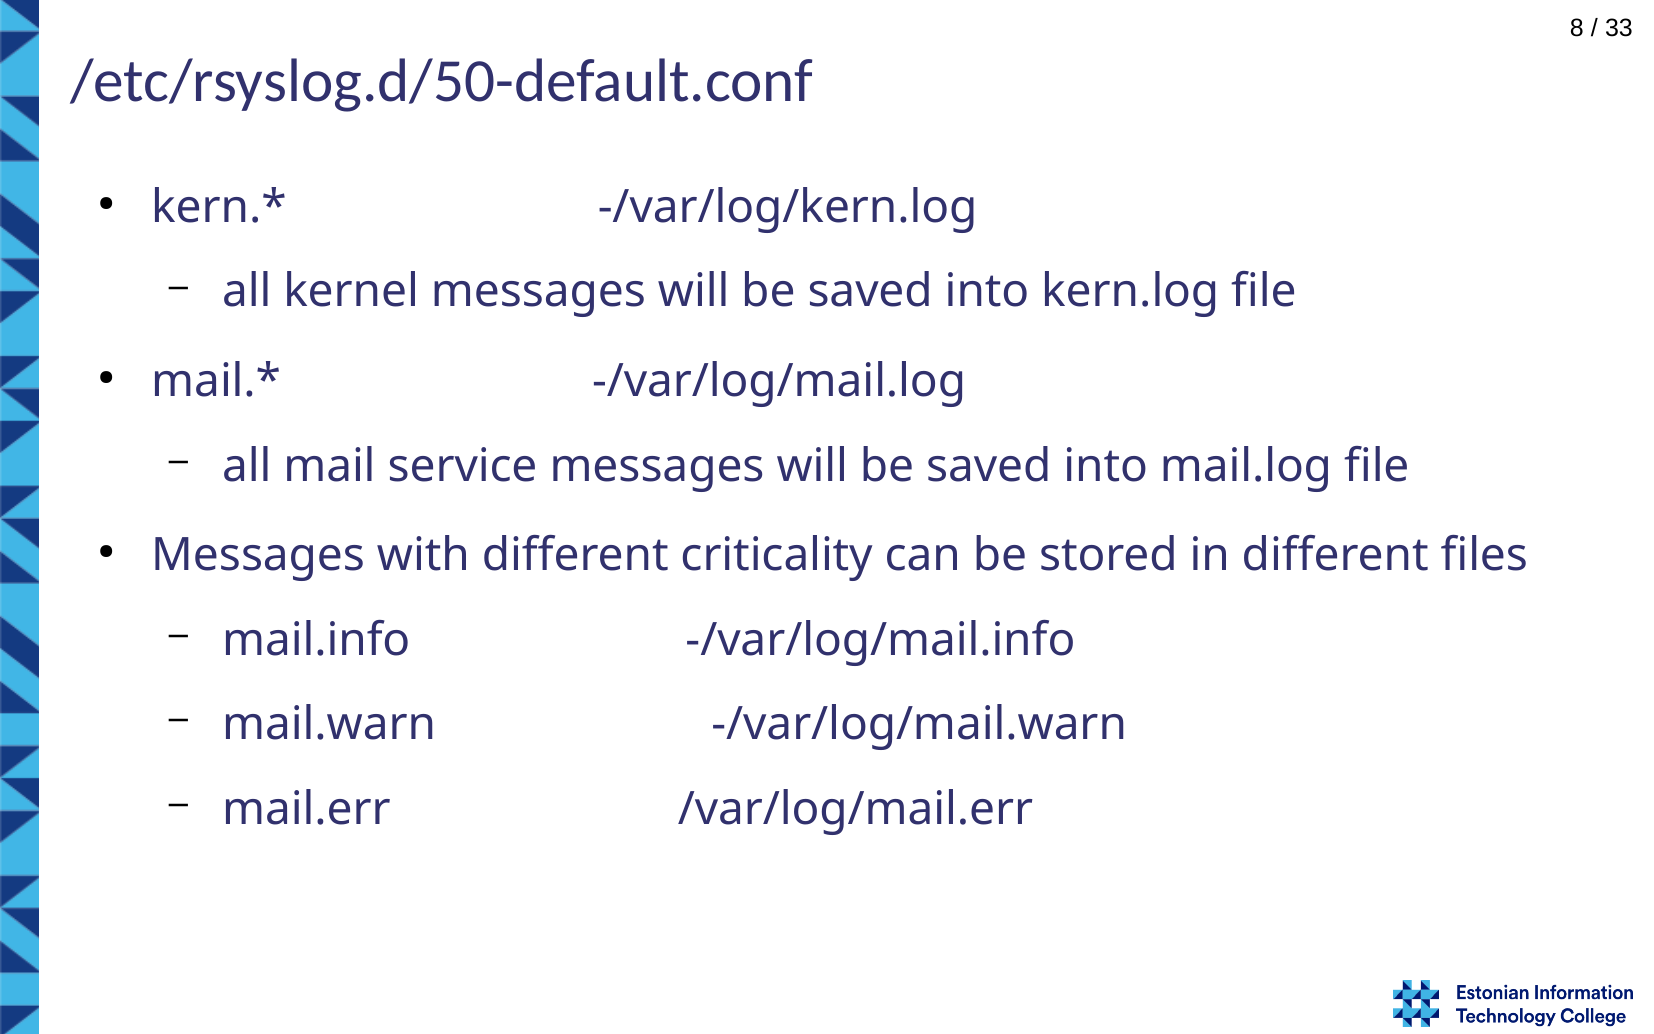

# /etc/rsyslog.d/50-default.conf
kern.* -/var/log/kern.log
all kernel messages will be saved into kern.log file
mail.* -/var/log/mail.log
all mail service messages will be saved into mail.log file
Messages with different criticality can be stored in different files
mail.info -/var/log/mail.info
mail.warn -/var/log/mail.warn
mail.err /var/log/mail.err